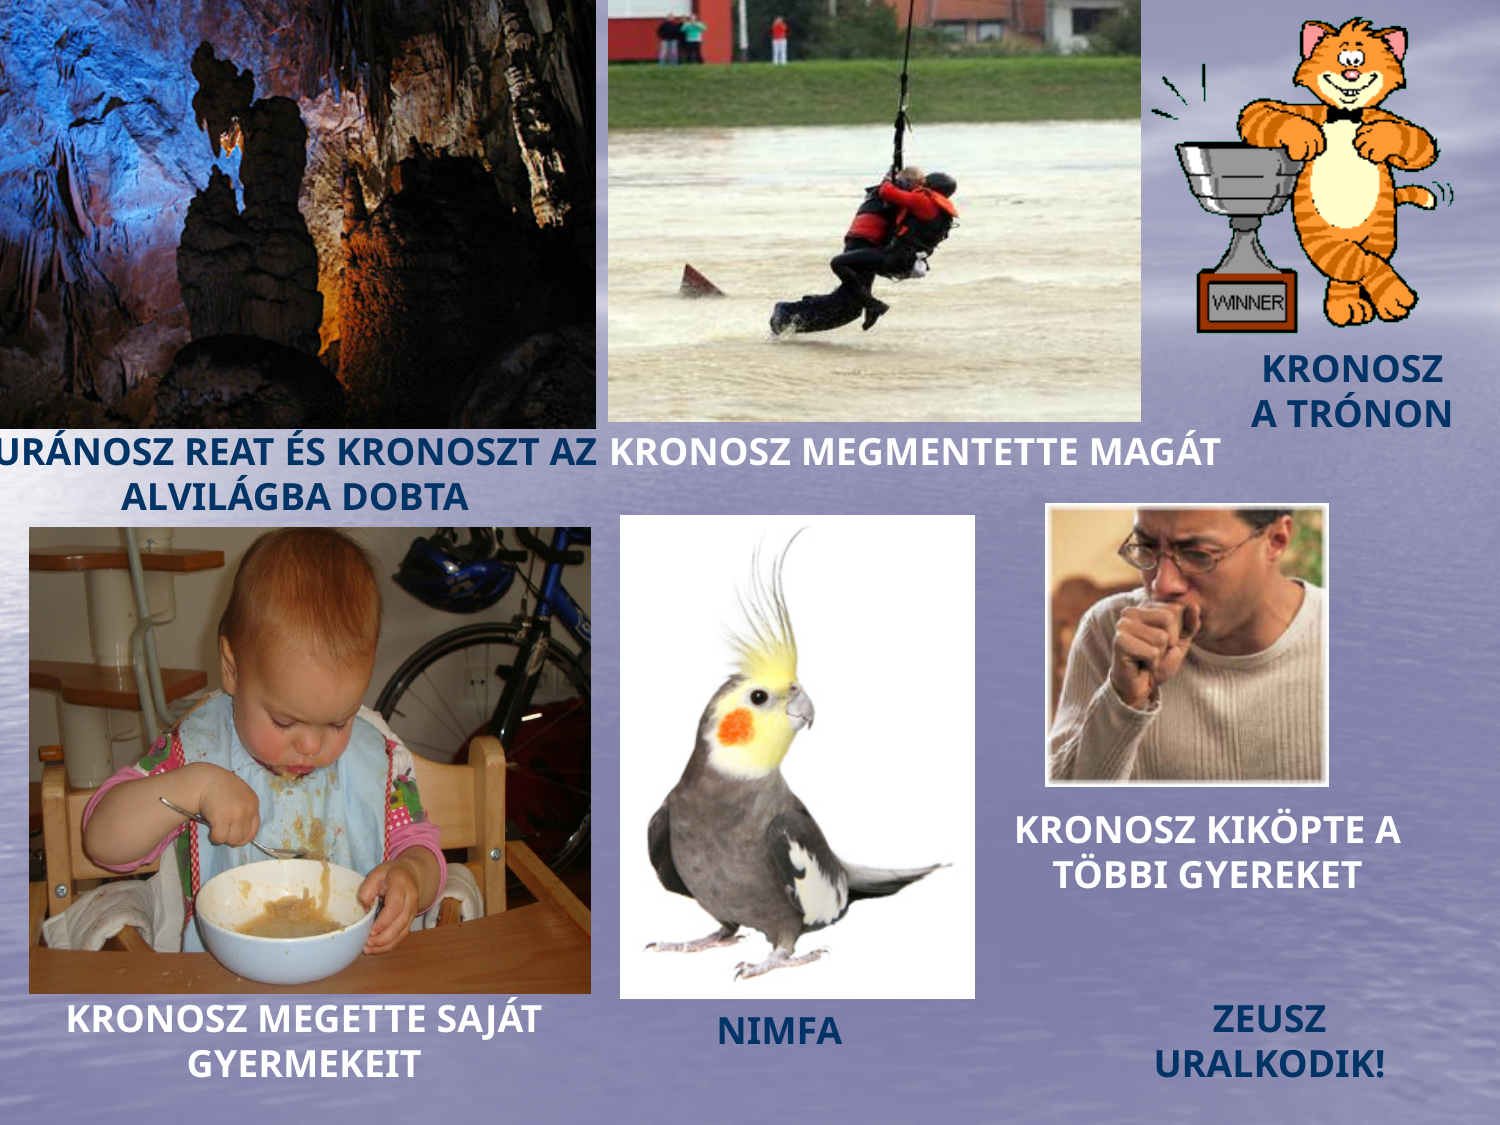

KRONOSZ A TRÓNON
URÁNOSZ REAT ÉS KRONOSZT AZ ALVILÁGBA DOBTA
KRONOSZ MEGMENTETTE MAGÁT
KRONOSZ KIKÖPTE A TÖBBI GYEREKET
KRONOSZ MEGETTE SAJÁT GYERMEKEIT
ZEUSZ URALKODIK!
NIMFA